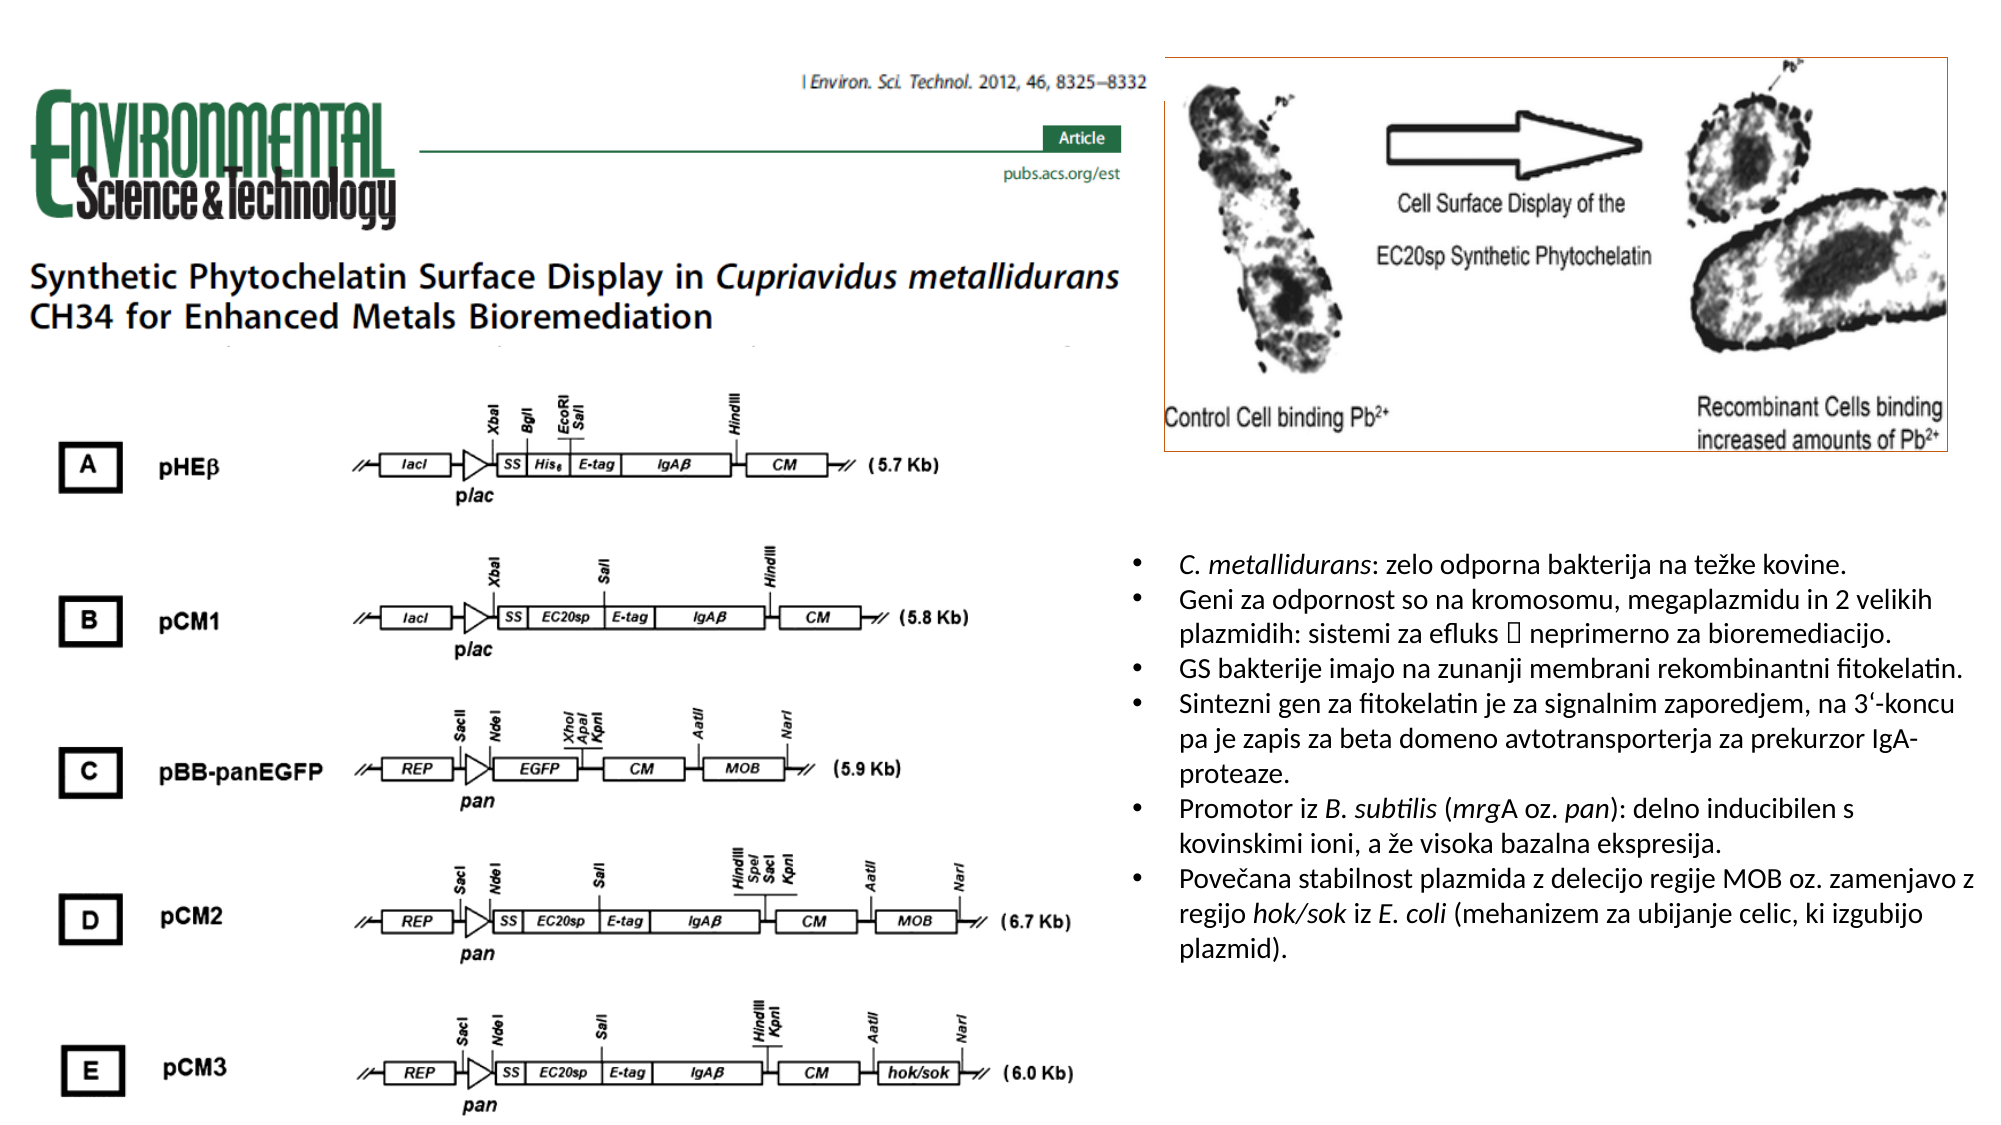

C. metallidurans: zelo odporna bakterija na težke kovine.
Geni za odpornost so na kromosomu, megaplazmidu in 2 velikih plazmidih: sistemi za efluks  neprimerno za bioremediacijo.
GS bakterije imajo na zunanji membrani rekombinantni fitokelatin.
Sintezni gen za fitokelatin je za signalnim zaporedjem, na 3‘-koncu pa je zapis za beta domeno avtotransporterja za prekurzor IgA-proteaze.
Promotor iz B. subtilis (mrgA oz. pan): delno inducibilen s kovinskimi ioni, a že visoka bazalna ekspresija.
Povečana stabilnost plazmida z delecijo regije MOB oz. zamenjavo z regijo hok/sok iz E. coli (mehanizem za ubijanje celic, ki izgubijo plazmid).